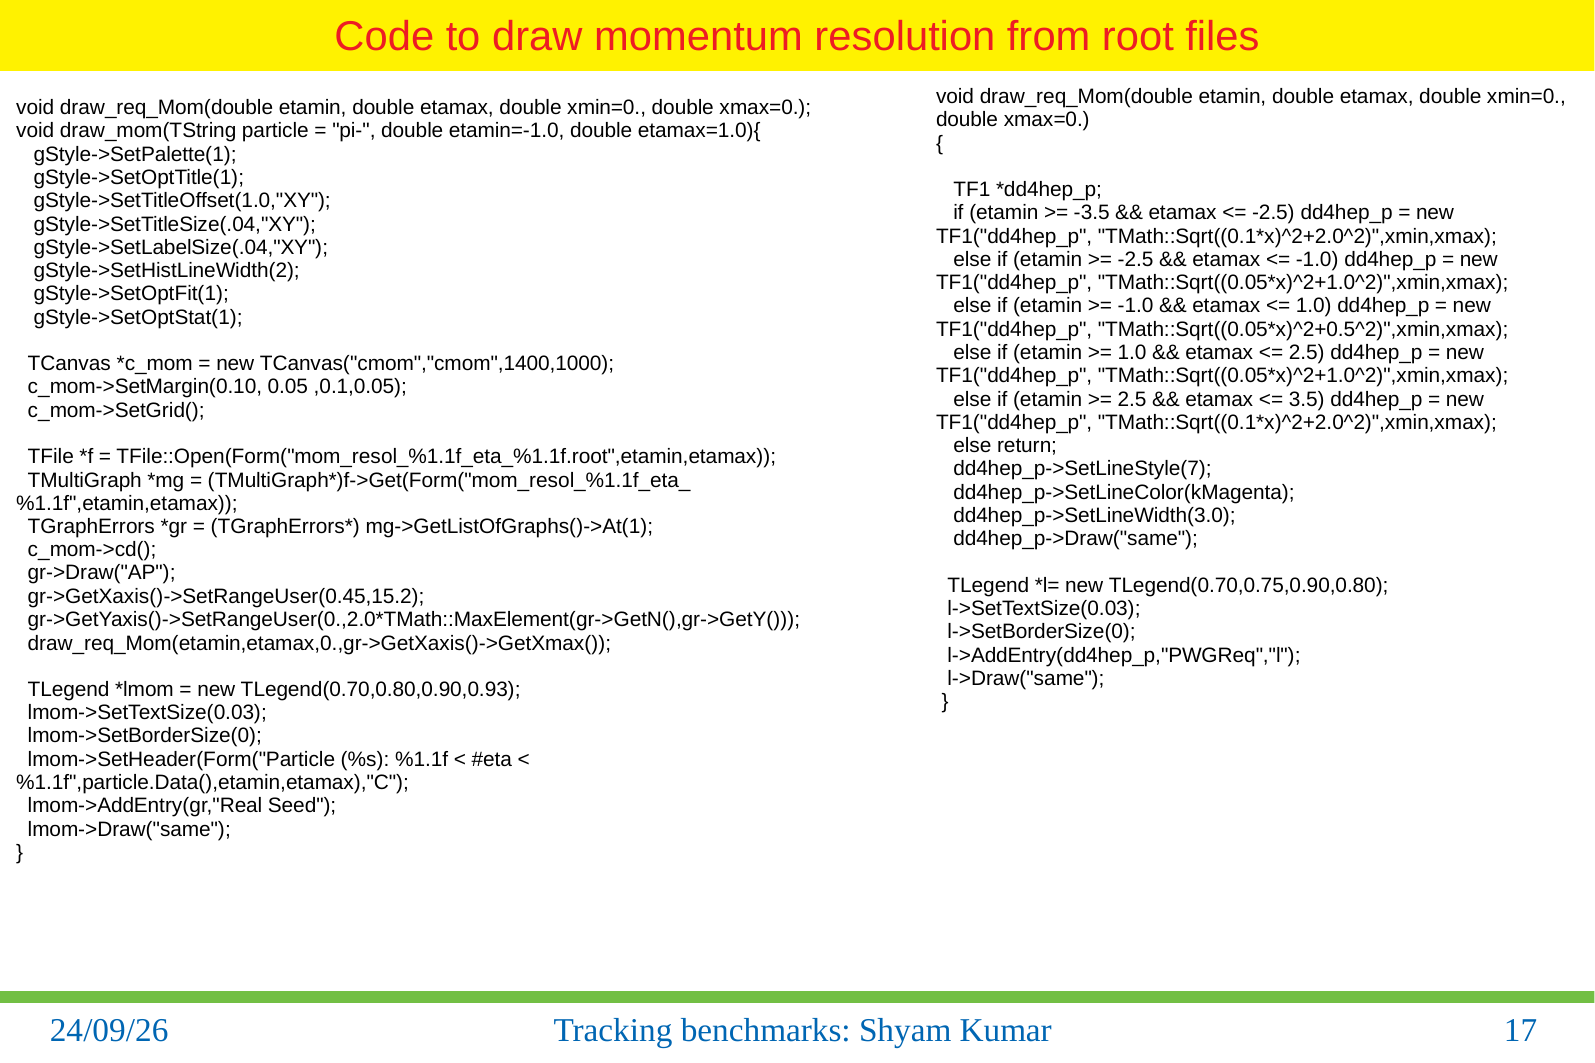

# Code to draw momentum resolution from root files
void draw_req_Mom(double etamin, double etamax, double xmin=0., double xmax=0.)
{
 TF1 *dd4hep_p;
 if (etamin >= -3.5 && etamax <= -2.5) dd4hep_p = new TF1("dd4hep_p", "TMath::Sqrt((0.1*x)^2+2.0^2)",xmin,xmax);
 else if (etamin >= -2.5 && etamax <= -1.0) dd4hep_p = new TF1("dd4hep_p", "TMath::Sqrt((0.05*x)^2+1.0^2)",xmin,xmax);
 else if (etamin >= -1.0 && etamax <= 1.0) dd4hep_p = new TF1("dd4hep_p", "TMath::Sqrt((0.05*x)^2+0.5^2)",xmin,xmax);
 else if (etamin >= 1.0 && etamax <= 2.5) dd4hep_p = new TF1("dd4hep_p", "TMath::Sqrt((0.05*x)^2+1.0^2)",xmin,xmax);
 else if (etamin >= 2.5 && etamax <= 3.5) dd4hep_p = new TF1("dd4hep_p", "TMath::Sqrt((0.1*x)^2+2.0^2)",xmin,xmax);
 else return;
 dd4hep_p->SetLineStyle(7);
 dd4hep_p->SetLineColor(kMagenta);
 dd4hep_p->SetLineWidth(3.0);
 dd4hep_p->Draw("same");
 TLegend *l= new TLegend(0.70,0.75,0.90,0.80);
 l->SetTextSize(0.03);
 l->SetBorderSize(0);
 l->AddEntry(dd4hep_p,"PWGReq","l");
 l->Draw("same");
 }
void draw_req_Mom(double etamin, double etamax, double xmin=0., double xmax=0.);
void draw_mom(TString particle = "pi-", double etamin=-1.0, double etamax=1.0){
 gStyle->SetPalette(1);
 gStyle->SetOptTitle(1);
 gStyle->SetTitleOffset(1.0,"XY");
 gStyle->SetTitleSize(.04,"XY");
 gStyle->SetLabelSize(.04,"XY");
 gStyle->SetHistLineWidth(2);
 gStyle->SetOptFit(1);
 gStyle->SetOptStat(1);
 TCanvas *c_mom = new TCanvas("cmom","cmom",1400,1000);
 c_mom->SetMargin(0.10, 0.05 ,0.1,0.05);
 c_mom->SetGrid();
 TFile *f = TFile::Open(Form("mom_resol_%1.1f_eta_%1.1f.root",etamin,etamax));
 TMultiGraph *mg = (TMultiGraph*)f->Get(Form("mom_resol_%1.1f_eta_%1.1f",etamin,etamax));
 TGraphErrors *gr = (TGraphErrors*) mg->GetListOfGraphs()->At(1);
 c_mom->cd();
 gr->Draw("AP");
 gr->GetXaxis()->SetRangeUser(0.45,15.2);
 gr->GetYaxis()->SetRangeUser(0.,2.0*TMath::MaxElement(gr->GetN(),gr->GetY()));
 draw_req_Mom(etamin,etamax,0.,gr->GetXaxis()->GetXmax());
 TLegend *lmom = new TLegend(0.70,0.80,0.90,0.93);
 lmom->SetTextSize(0.03);
 lmom->SetBorderSize(0);
 lmom->SetHeader(Form("Particle (%s): %1.1f < #eta < %1.1f",particle.Data(),etamin,etamax),"C");
 lmom->AddEntry(gr,"Real Seed");
 lmom->Draw("same");
}
Tracking benchmarks: Shyam Kumar
17